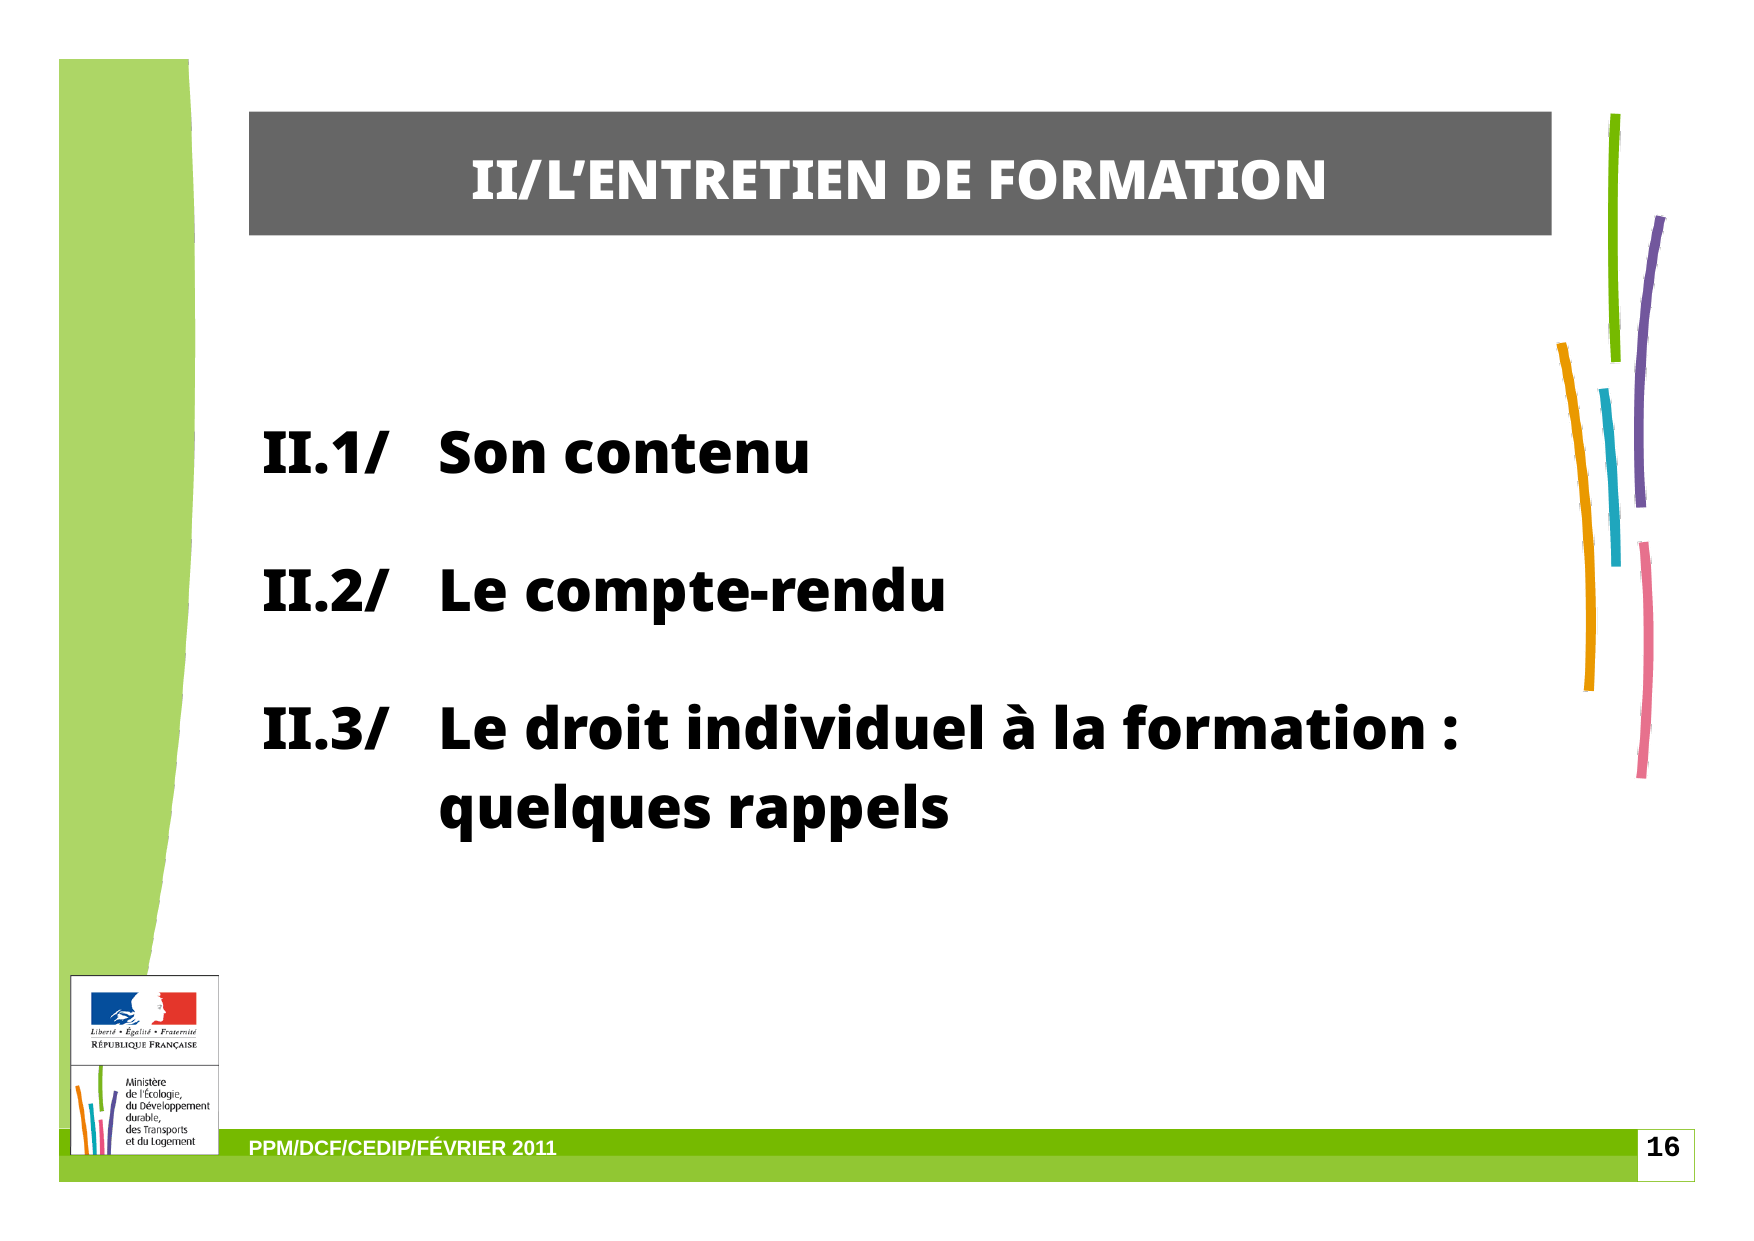

II/	L’ENTRETIEN DE FORMATION
II.1/	Son contenu
II.2/	Le compte-rendu
II.3/	Le droit individuel à la formation :
	quelques rappels
PPM/DCF/CEDIP/FÉVRIER 2011
16